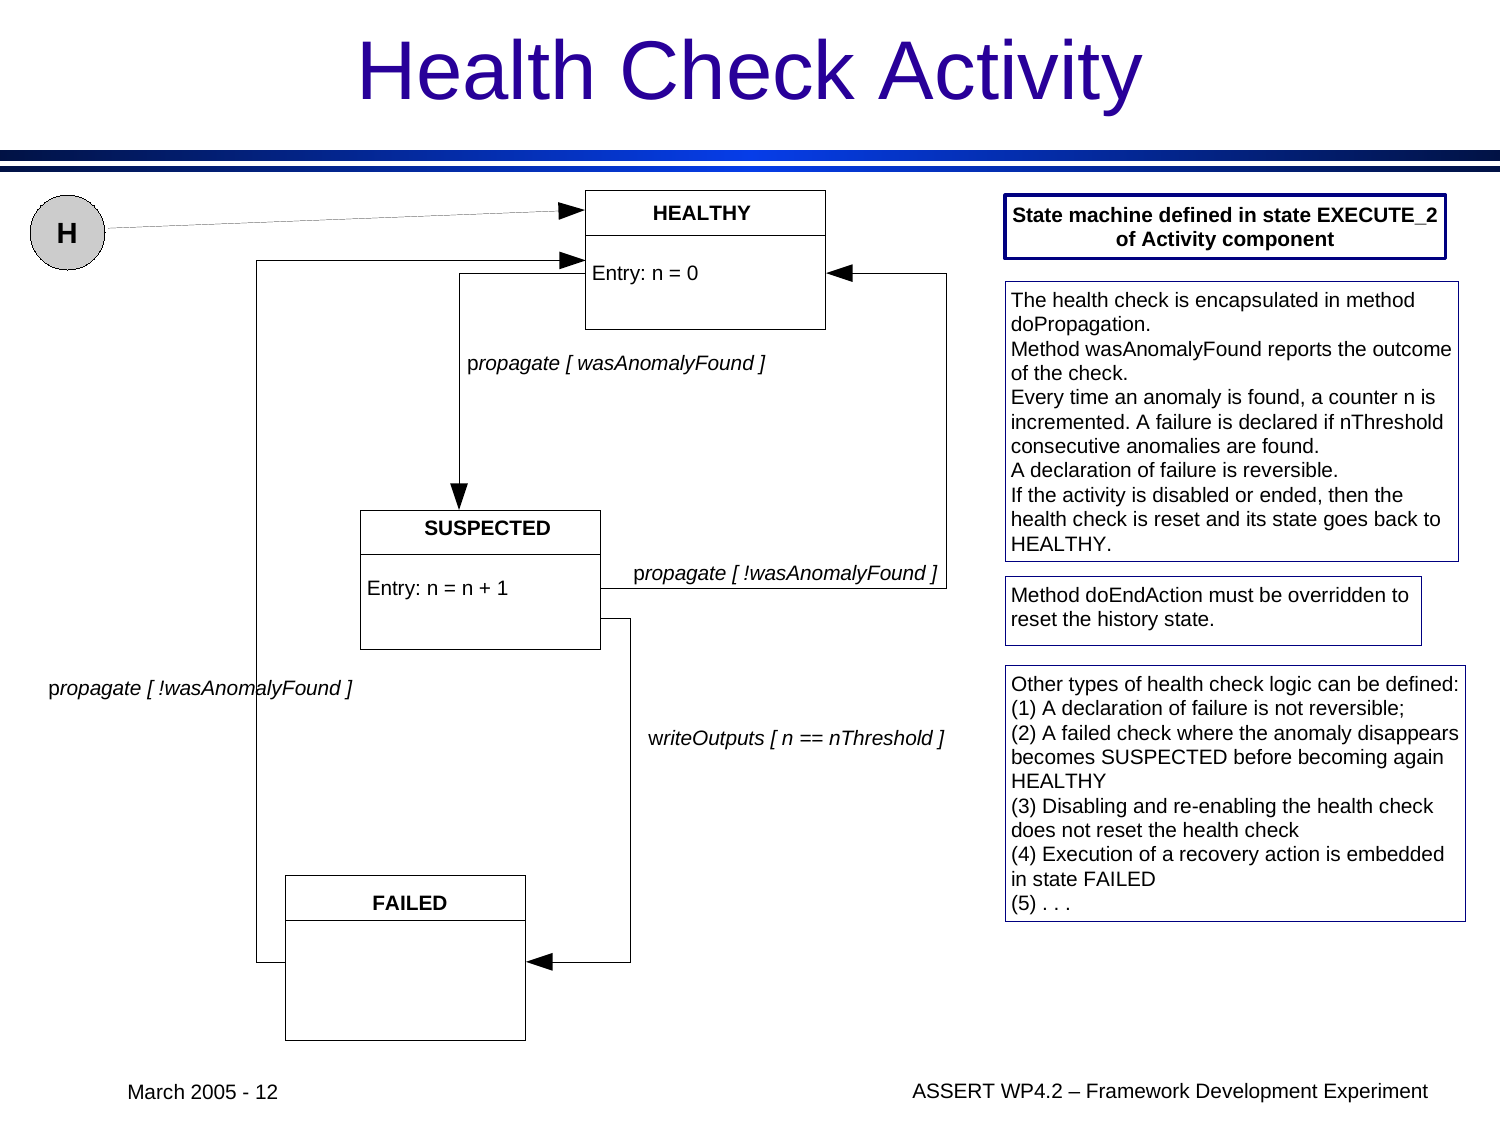

# Health Check Activity
 HEALTHY
State machine defined in state EXECUTE_2
of Activity component
 H
Entry: n = 0
The health check is encapsulated in method
doPropagation.
Method wasAnomalyFound reports the outcome
of the check.
Every time an anomaly is found, a counter n is
incremented. A failure is declared if nThreshold
consecutive anomalies are found.
A declaration of failure is reversible.
If the activity is disabled or ended, then the
health check is reset and its state goes back to
HEALTHY.
 propagate [ wasAnomalyFound ]
 SUSPECTED
 propagate [ !wasAnomalyFound ]
Entry: n = n + 1
Method doEndAction must be overridden to
reset the history state.
Other types of health check logic can be defined:
(1) A declaration of failure is not reversible;
(2) A failed check where the anomaly disappears
becomes SUSPECTED before becoming again
HEALTHY
(3) Disabling and re-enabling the health check
does not reset the health check
(4) Execution of a recovery action is embedded
in state FAILED
(5) . . .
 propagate [ !wasAnomalyFound ]
 writeOutputs [ n == nThreshold ]
 FAILED